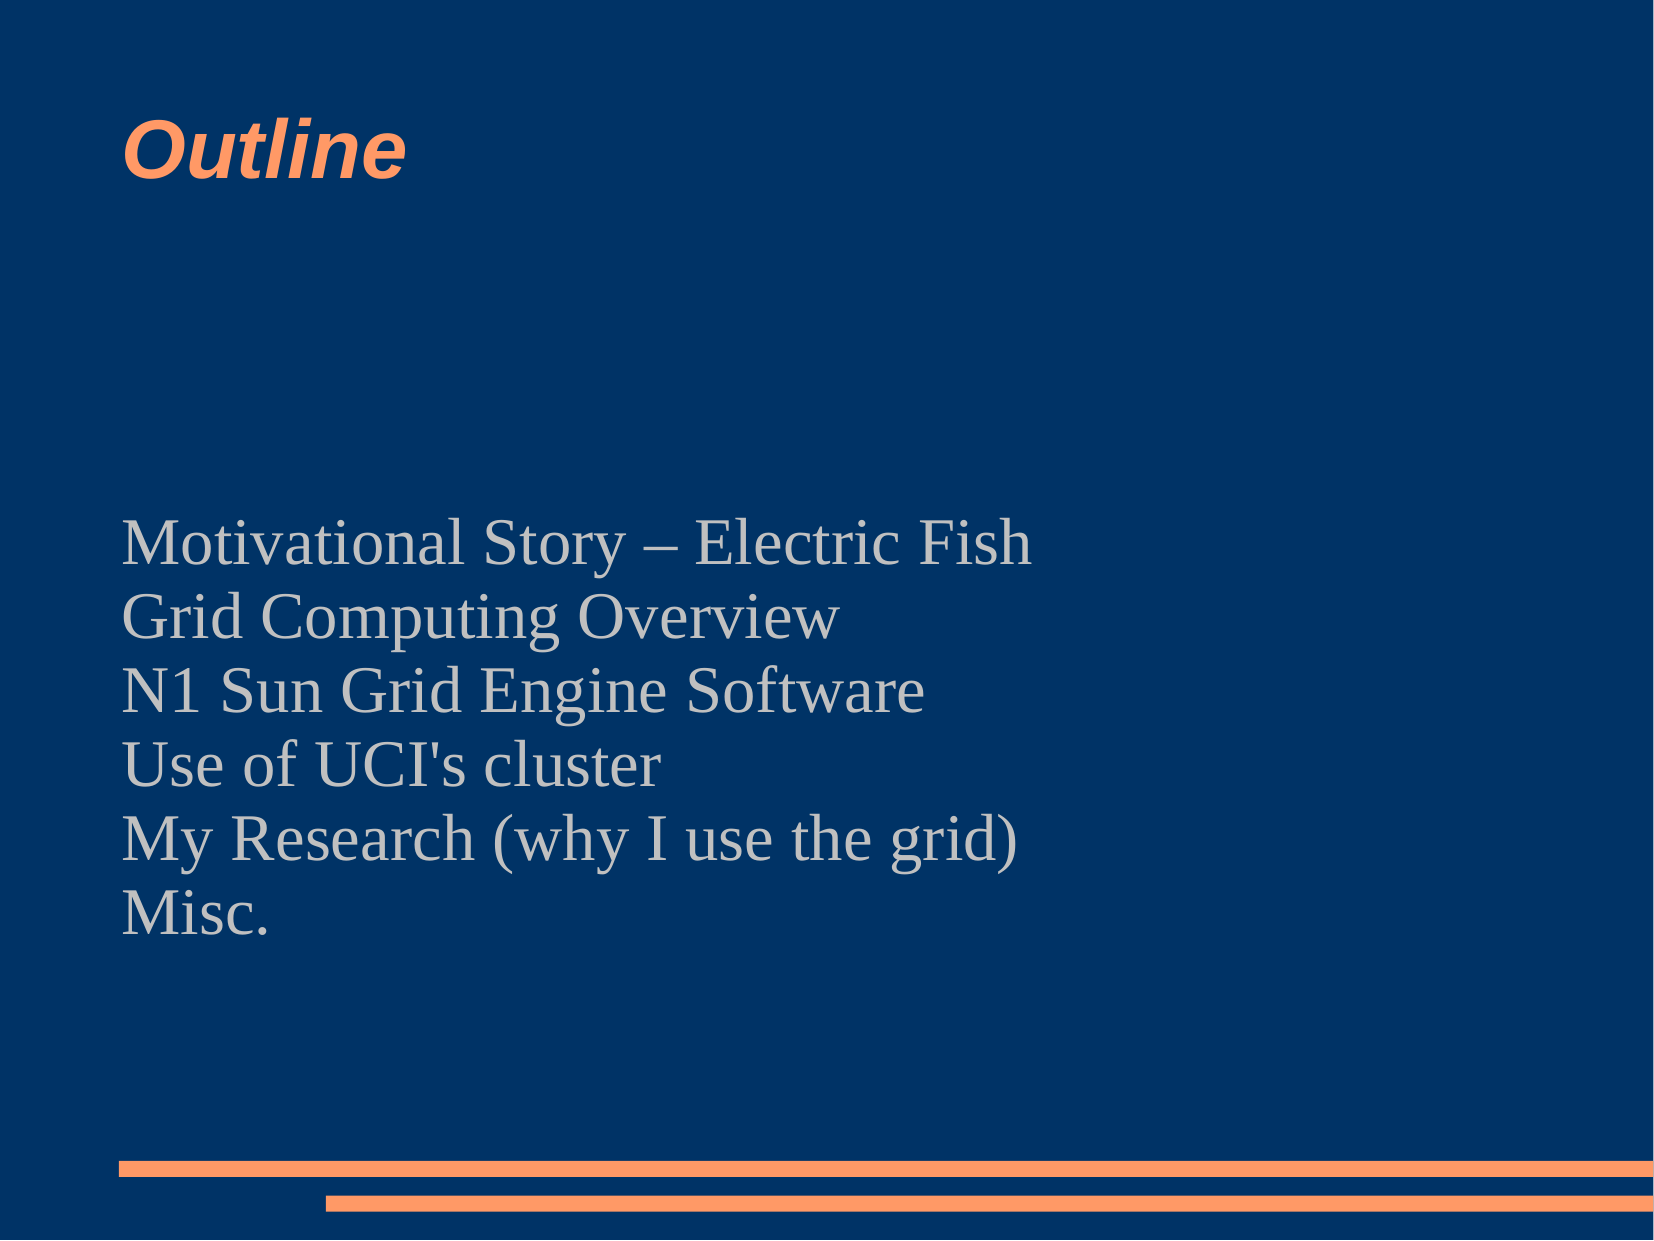

# Outline
Motivational Story – Electric Fish
Grid Computing Overview
N1 Sun Grid Engine Software
Use of UCI's cluster
My Research (why I use the grid)
Misc.